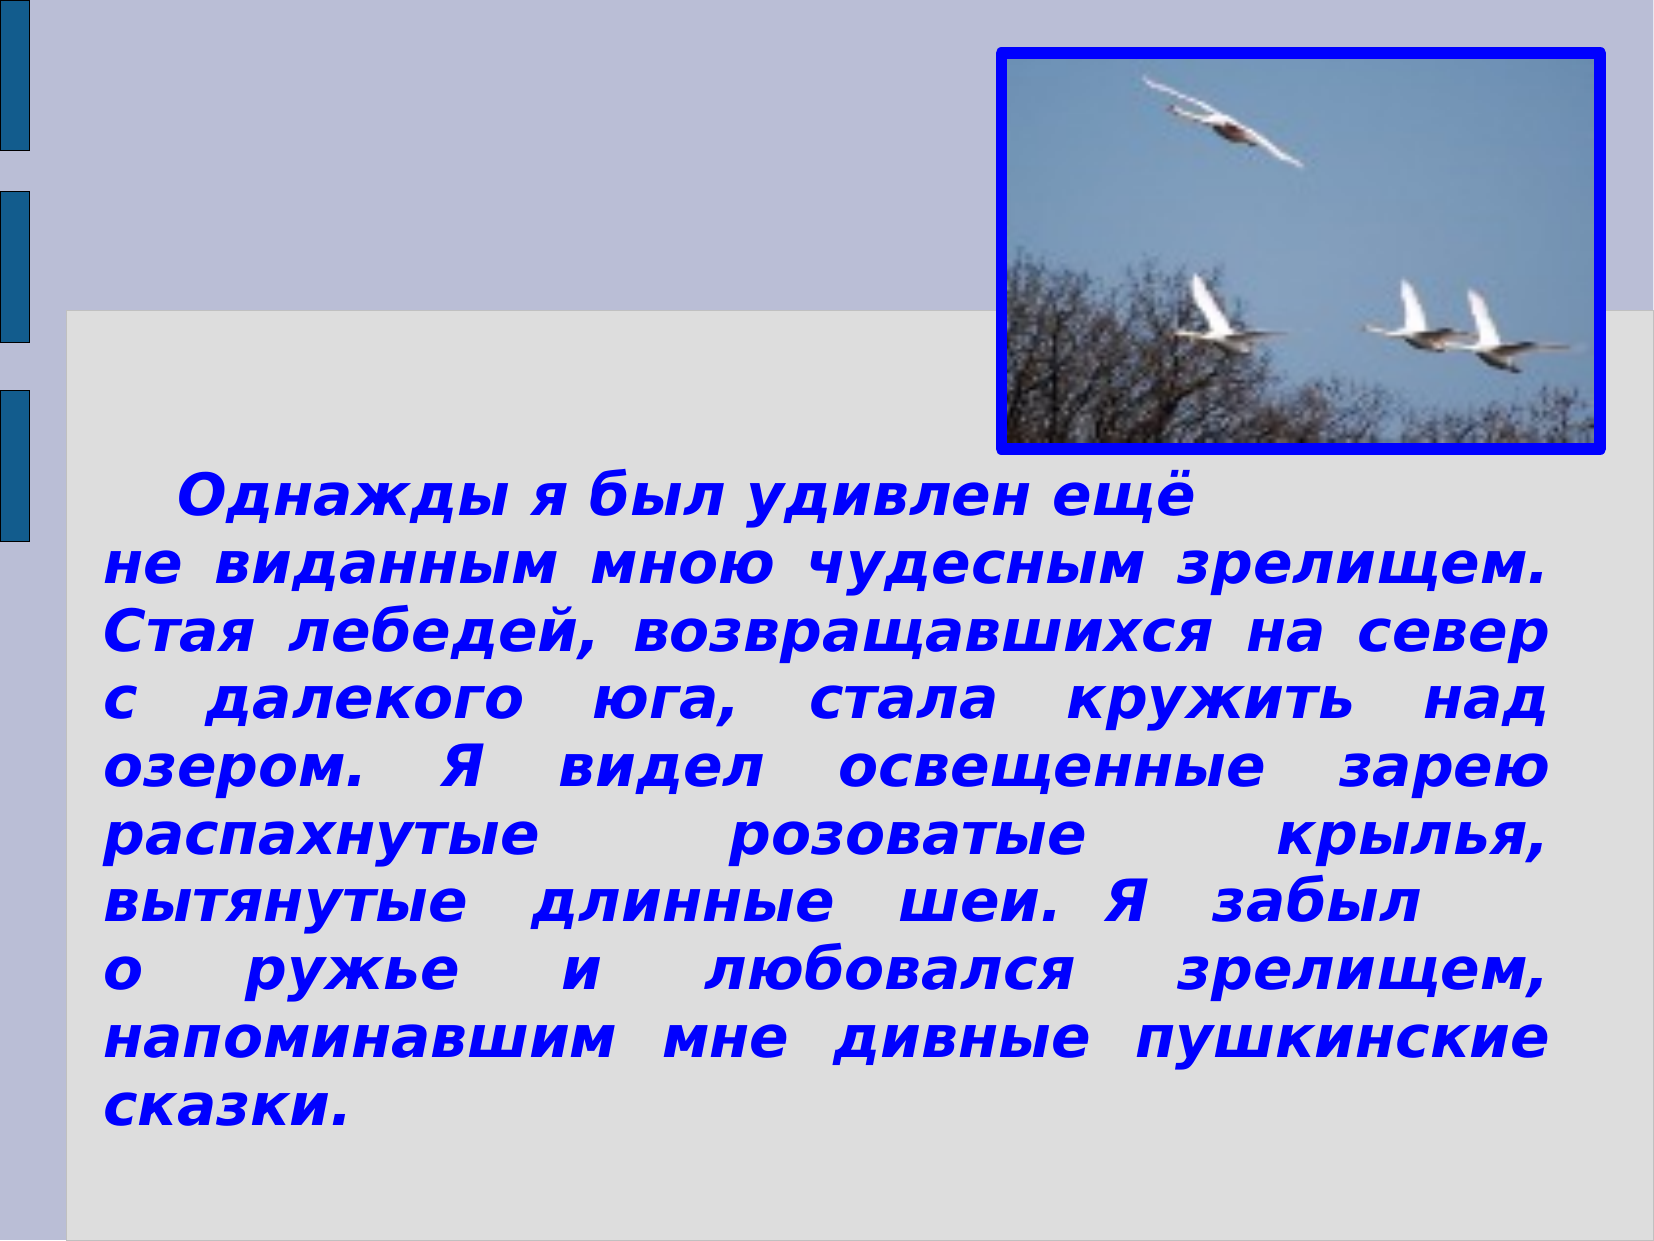

Однажды я был удивлен ещё не виданным мною чудесным зрелищем. Стая лебедей, возвращавшихся на север с далекого юга, стала кружить над озером. Я видел освещенные зарею распахнутые розоватые крылья, вытянутые длинные шеи. Я забыл о ружье и любовался зрелищем, напоминавшим мне дивные пушкинские сказки.